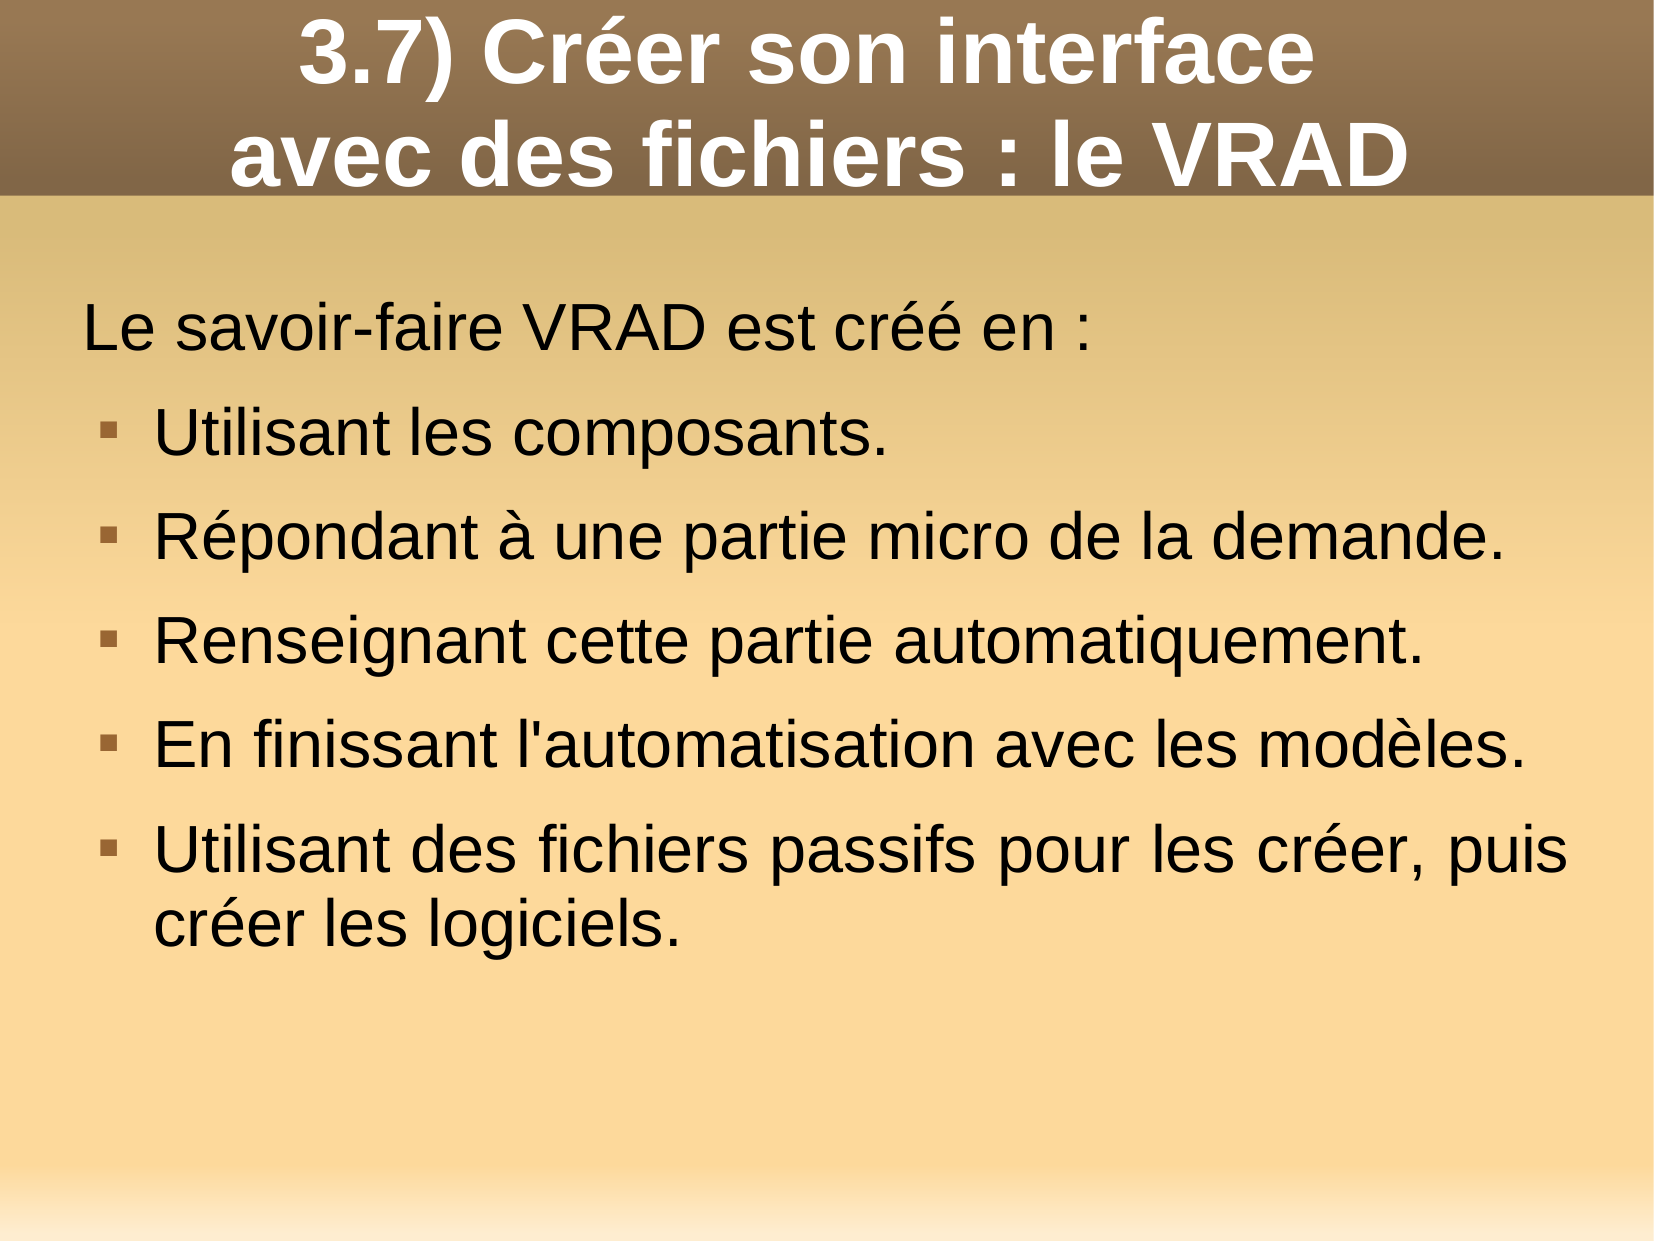

# 3.7) Créer son interface avec des fichiers : le VRAD
Le savoir-faire VRAD est créé en :
Utilisant les composants.
Répondant à une partie micro de la demande.
Renseignant cette partie automatiquement.
En finissant l'automatisation avec les modèles.
Utilisant des fichiers passifs pour les créer, puis créer les logiciels.